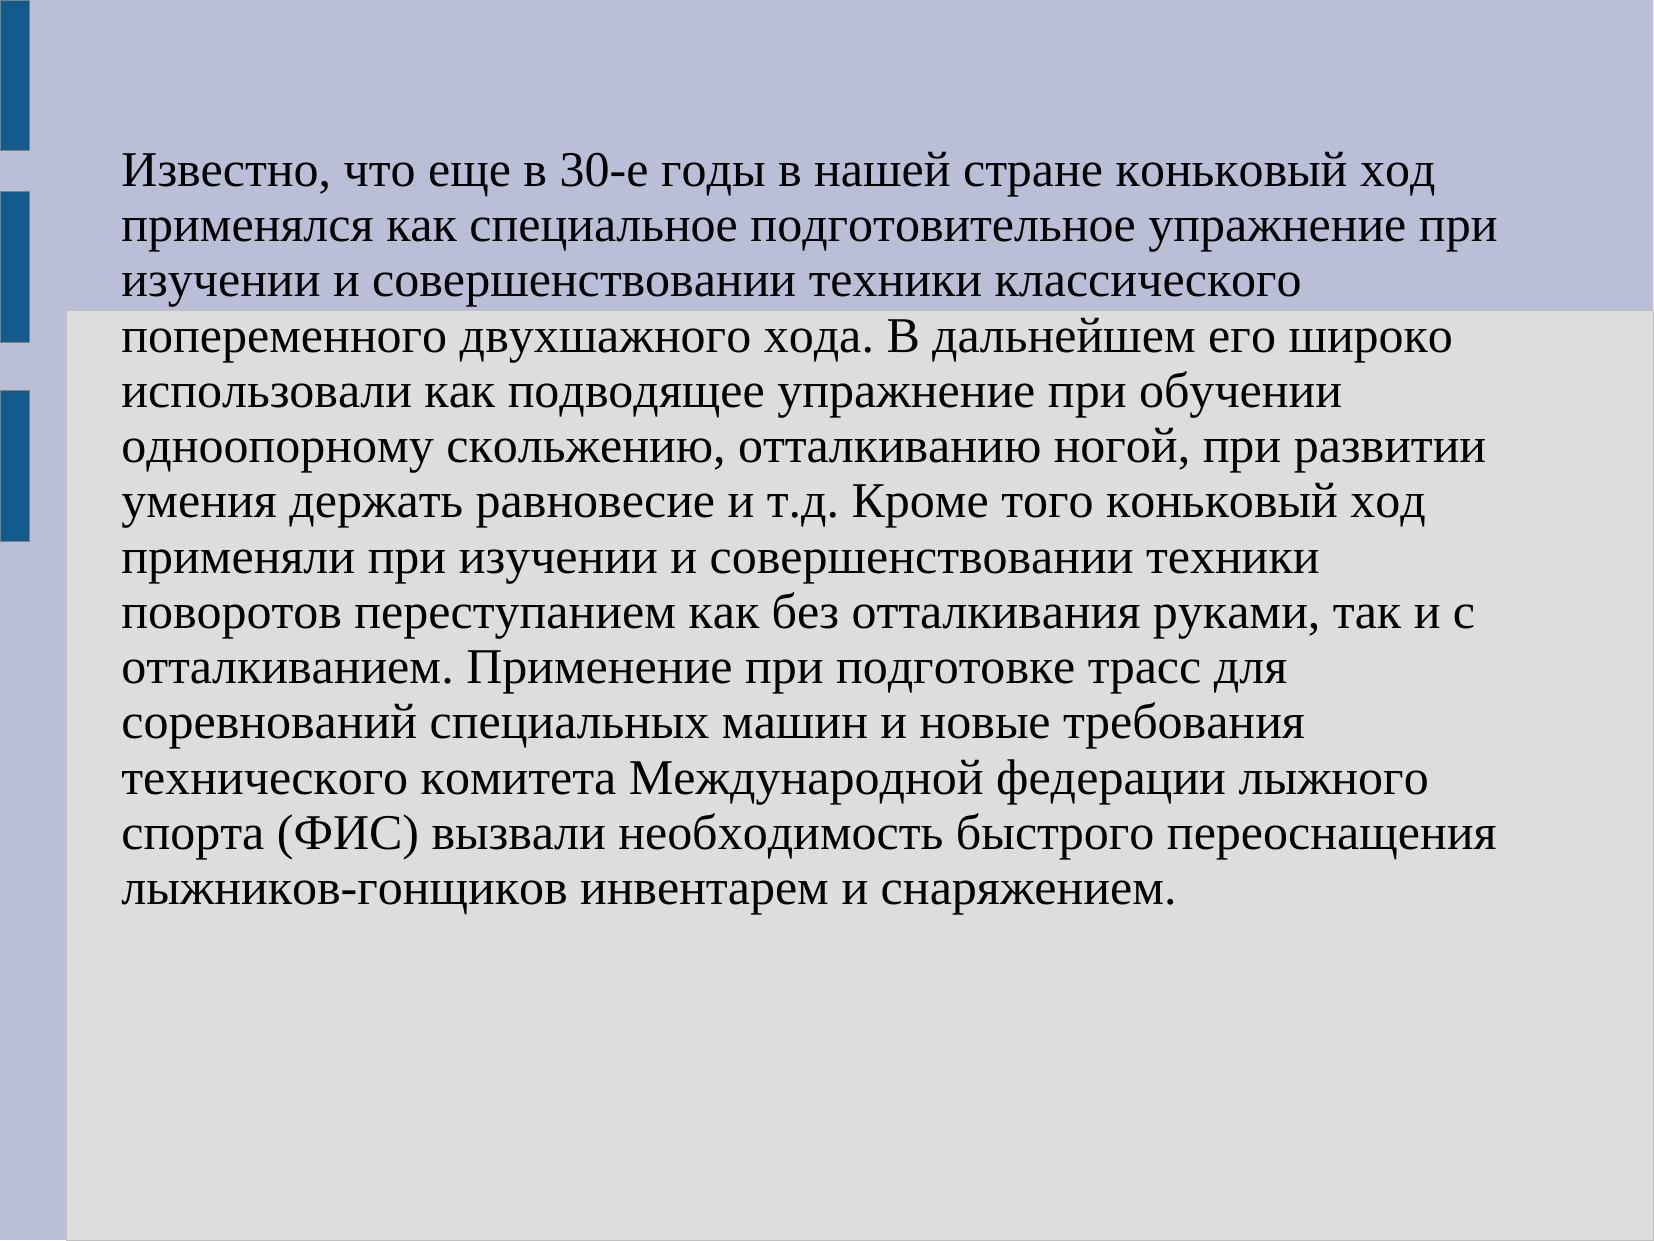

# Известно, что еще в 30-е годы в нашей стране коньковый ход применялся как специальное подготовительное упражнение при изучении и совершенствовании техники классического попеременного двухшажного хода. В дальнейшем его широко использовали как подводящее упражнение при обучении одноопорному скольжению, отталкиванию ногой, при развитии умения держать равновесие и т.д. Кроме того коньковый ход применяли при изучении и совершенствовании техники поворотов переступанием как без отталкивания руками, так и с отталкиванием. Применение при подготовке трасс для соревнований специальных машин и новые требования технического комитета Международной федерации лыжного спорта (ФИС) вызвали необходимость быстрого переоснащения лыжников-гонщиков инвентарем и снаряжением.